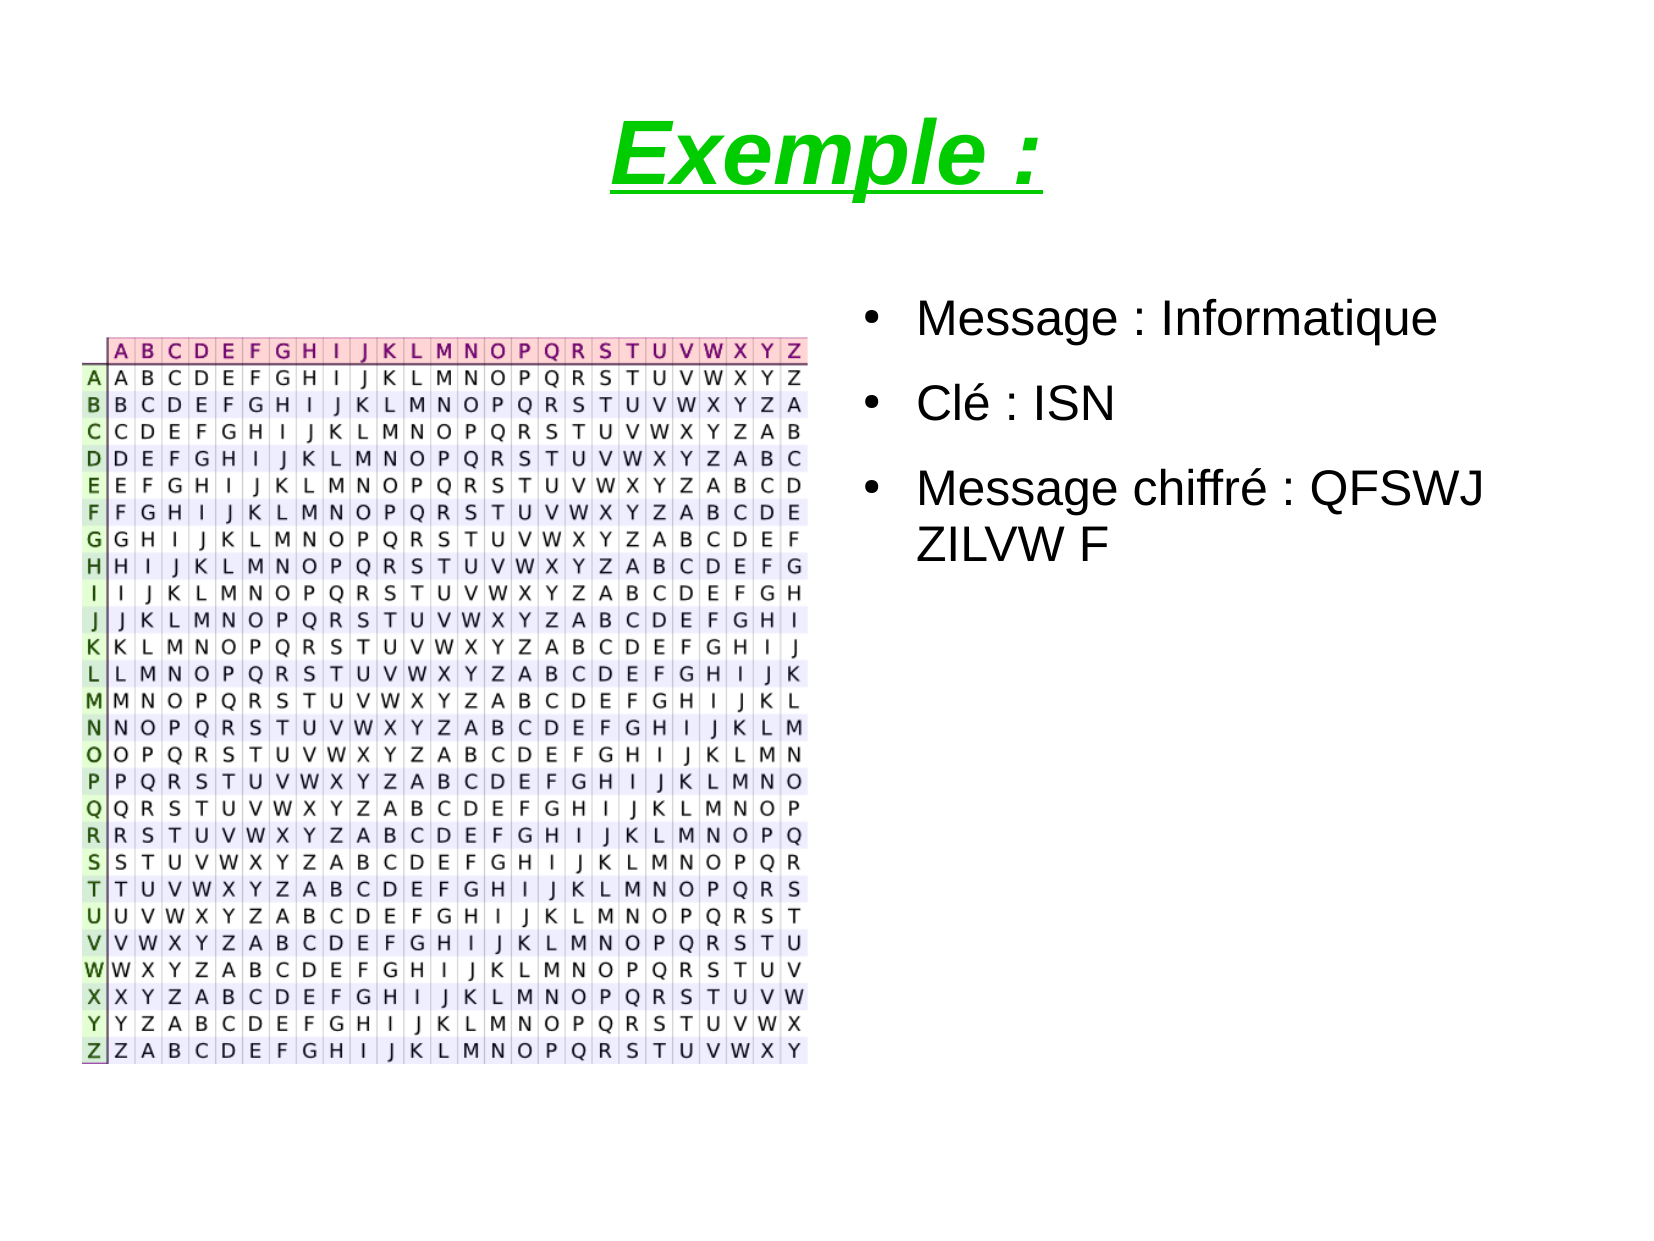

# Exemple :
Message : Informatique
Clé : ISN
Message chiffré : QFSWJ ZILVW F